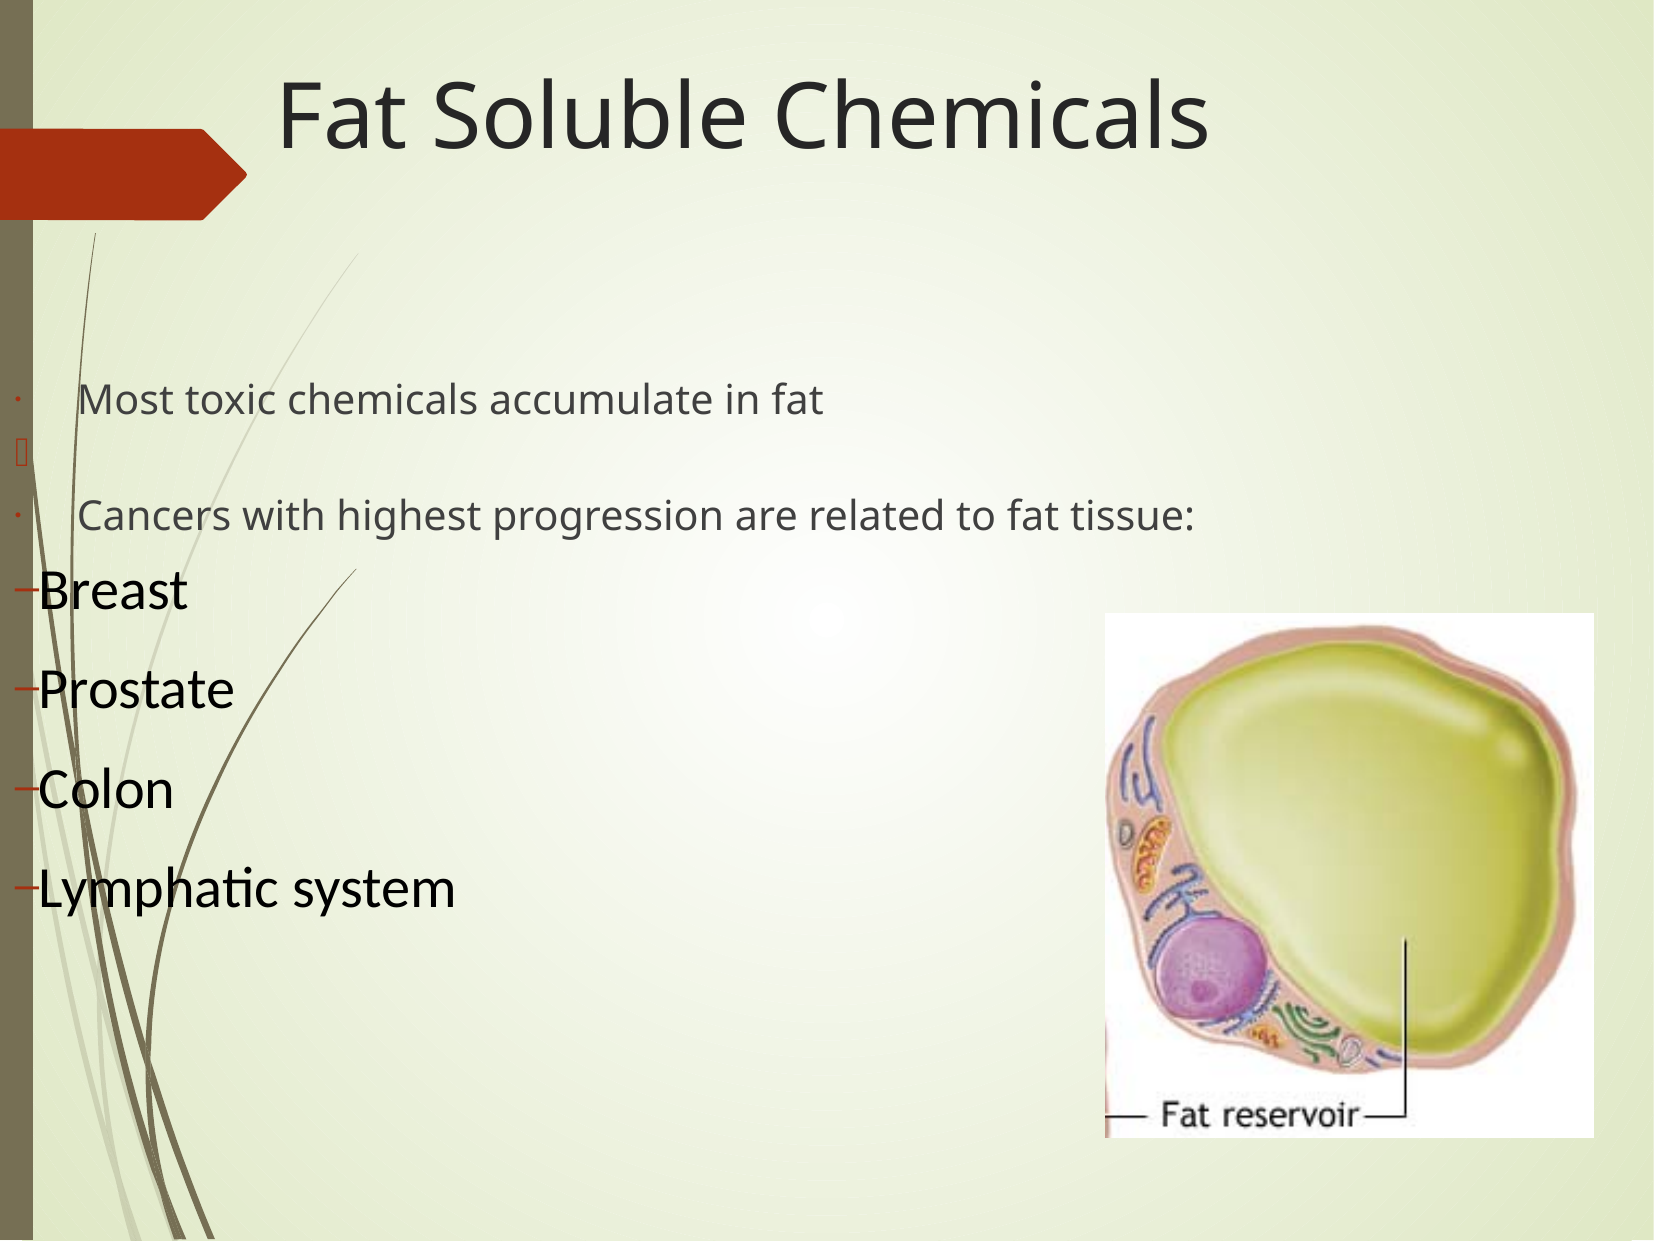

# Fat Soluble Chemicals
Most toxic chemicals accumulate in fat
Cancers with highest progression are related to fat tissue:
Breast
Prostate
Colon
Lymphatic system